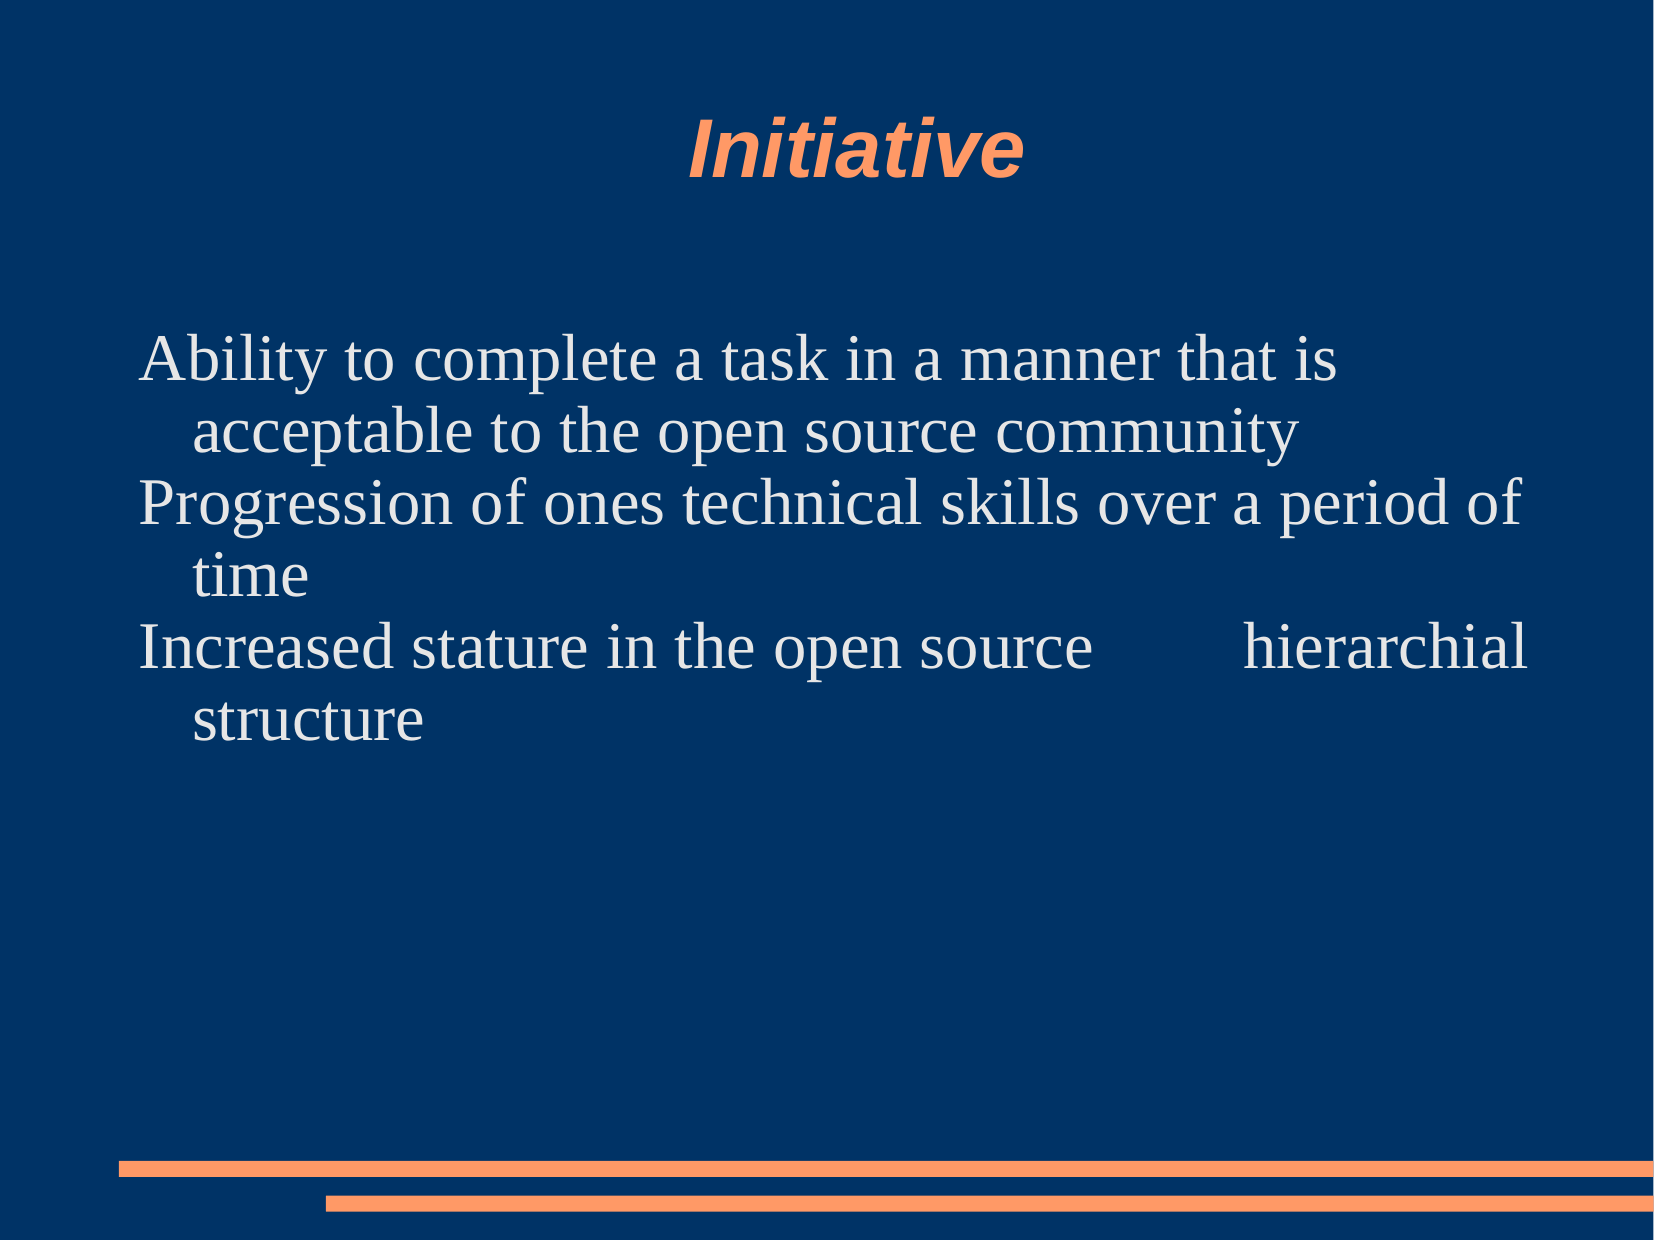

# Initiative
Ability to complete a task in a manner that is acceptable to the open source community
Progression of ones technical skills over a period of time
Increased stature in the open source		 hierarchial structure